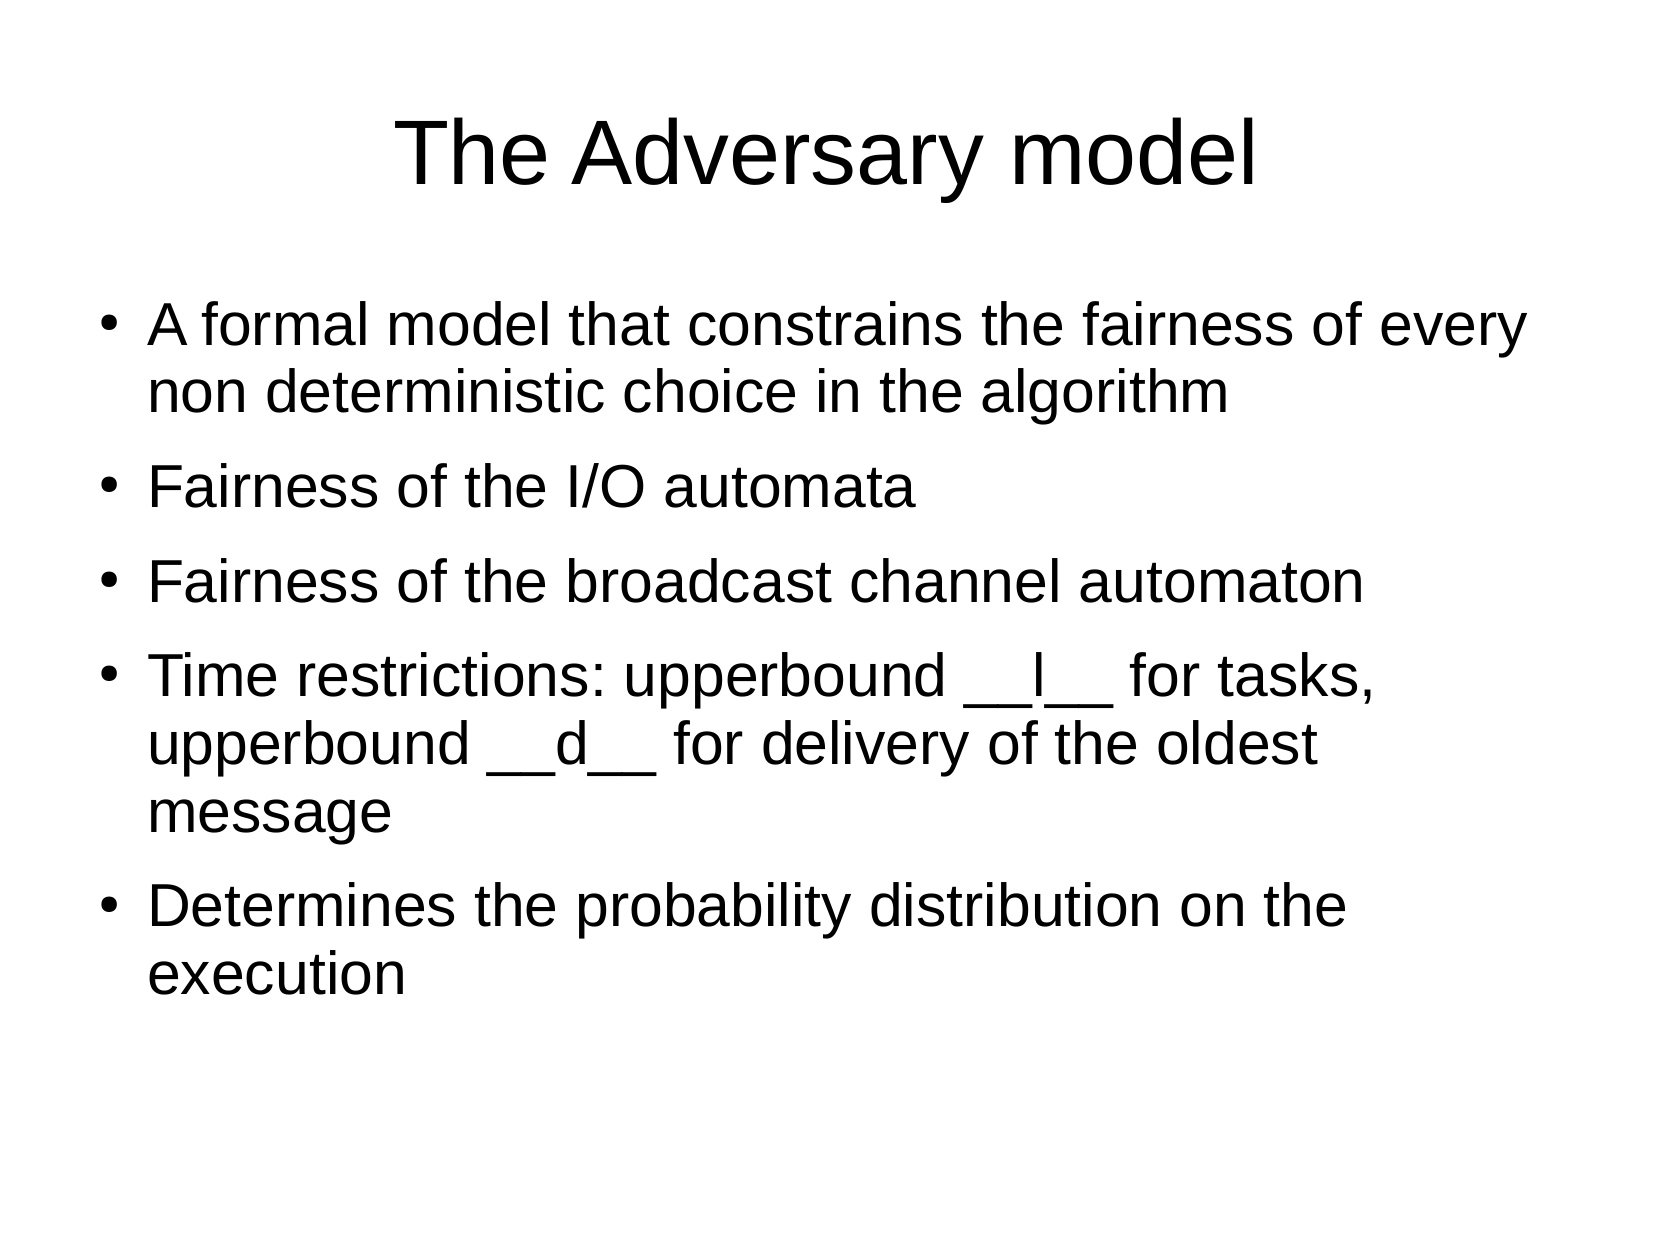

# The Adversary model
A formal model that constrains the fairness of every non deterministic choice in the algorithm
Fairness of the I/O automata
Fairness of the broadcast channel automaton
Time restrictions: upperbound __l__ for tasks, upperbound __d__ for delivery of the oldest message
Determines the probability distribution on the execution